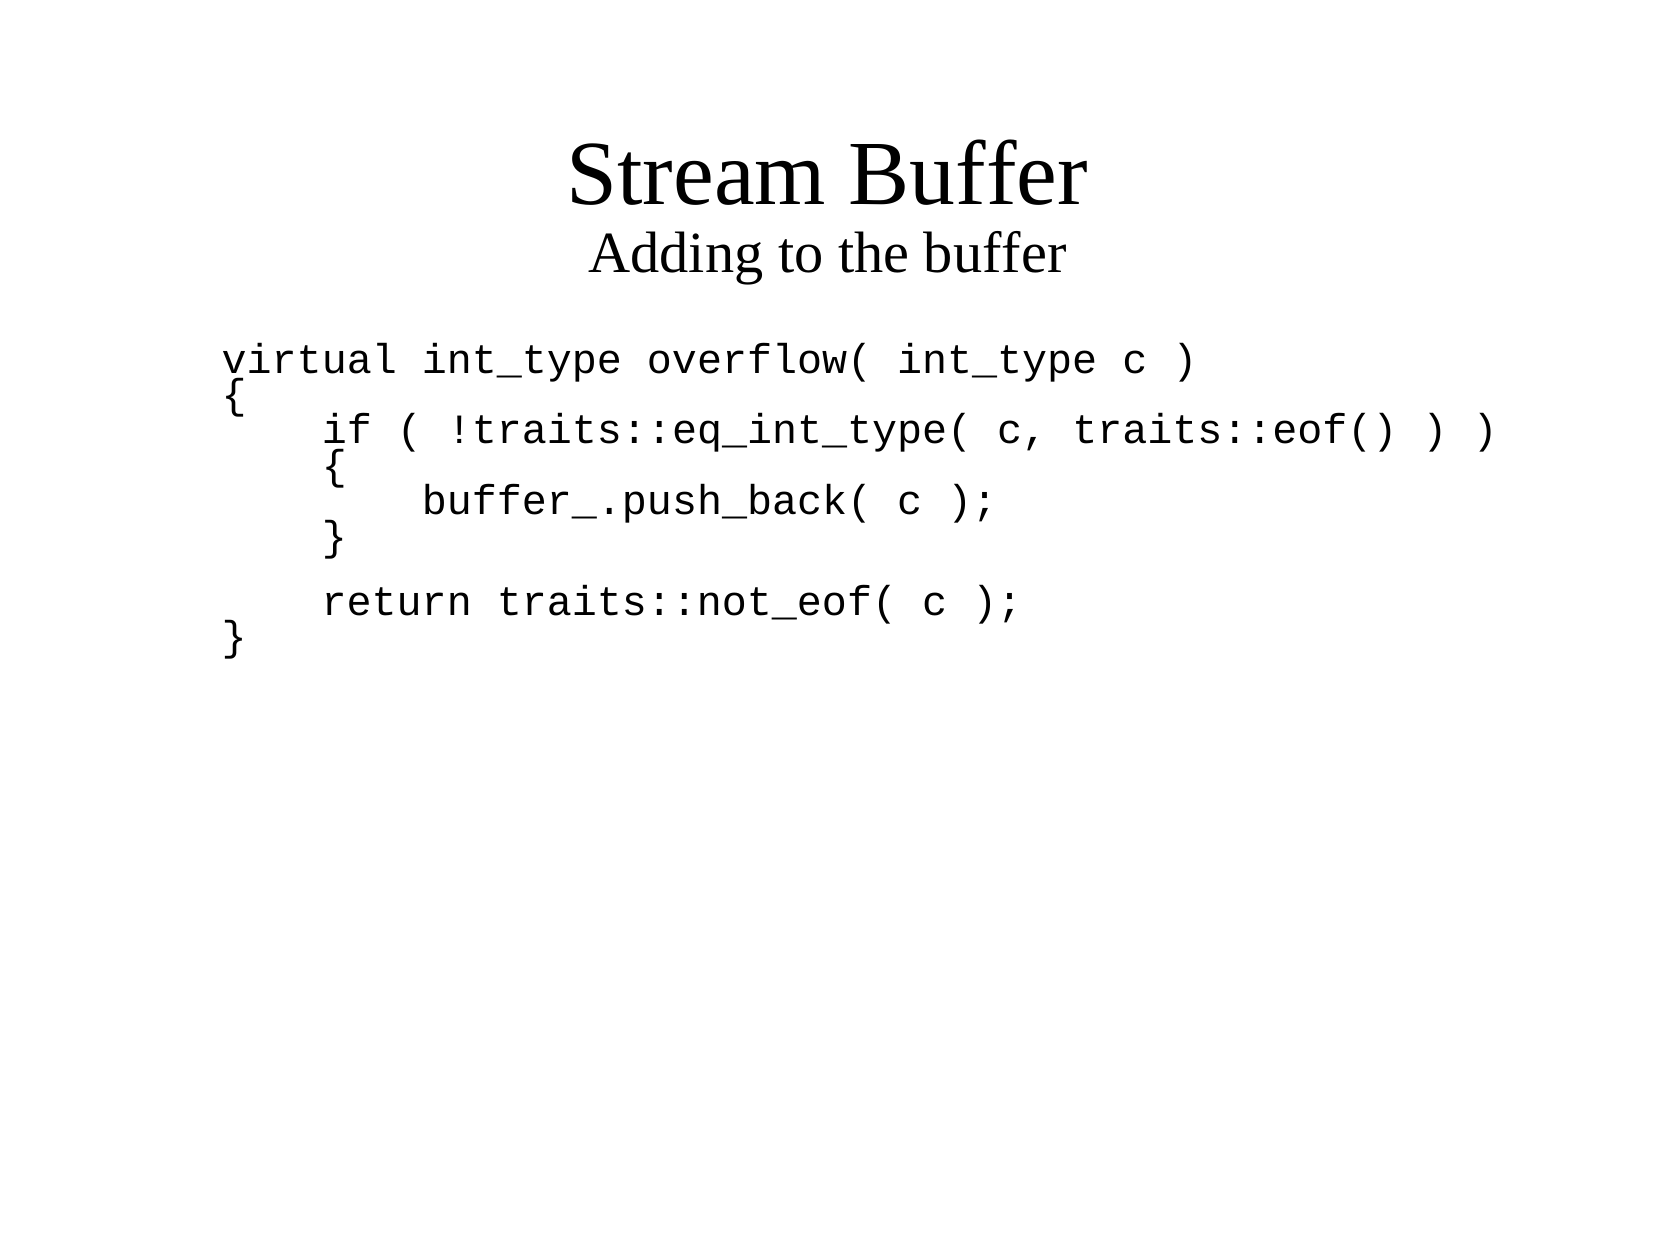

# Stream Buffer Adding to the buffer
 virtual int_type overflow( int_type c )
 {
 if ( !traits::eq_int_type( c, traits::eof() ) )
 {
 buffer_.push_back( c );
 }
 return traits::not_eof( c );
 }